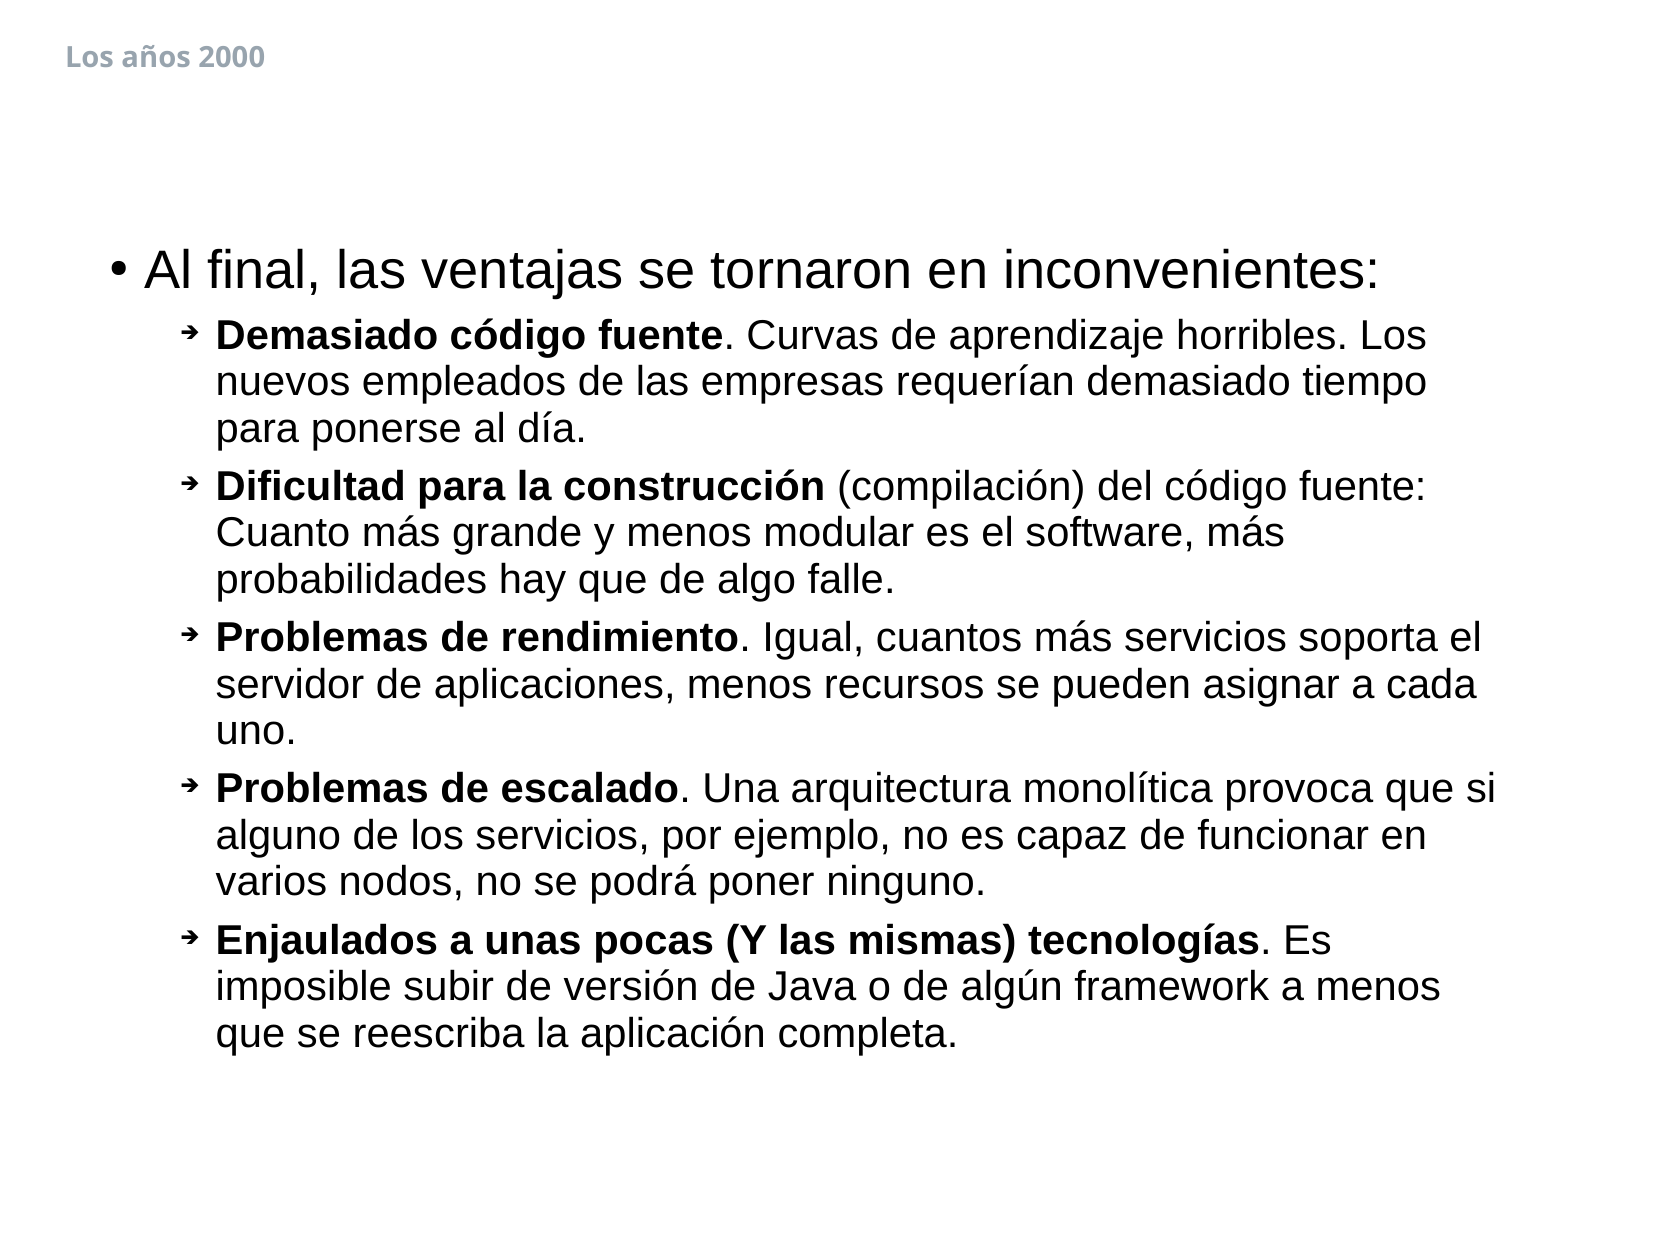

Los años 2000
Al final, las ventajas se tornaron en inconvenientes:
Demasiado código fuente. Curvas de aprendizaje horribles. Los nuevos empleados de las empresas requerían demasiado tiempo para ponerse al día.
Dificultad para la construcción (compilación) del código fuente: Cuanto más grande y menos modular es el software, más probabilidades hay que de algo falle.
Problemas de rendimiento. Igual, cuantos más servicios soporta el servidor de aplicaciones, menos recursos se pueden asignar a cada uno.
Problemas de escalado. Una arquitectura monolítica provoca que si alguno de los servicios, por ejemplo, no es capaz de funcionar en varios nodos, no se podrá poner ninguno.
Enjaulados a unas pocas (Y las mismas) tecnologías. Es imposible subir de versión de Java o de algún framework a menos que se reescriba la aplicación completa.